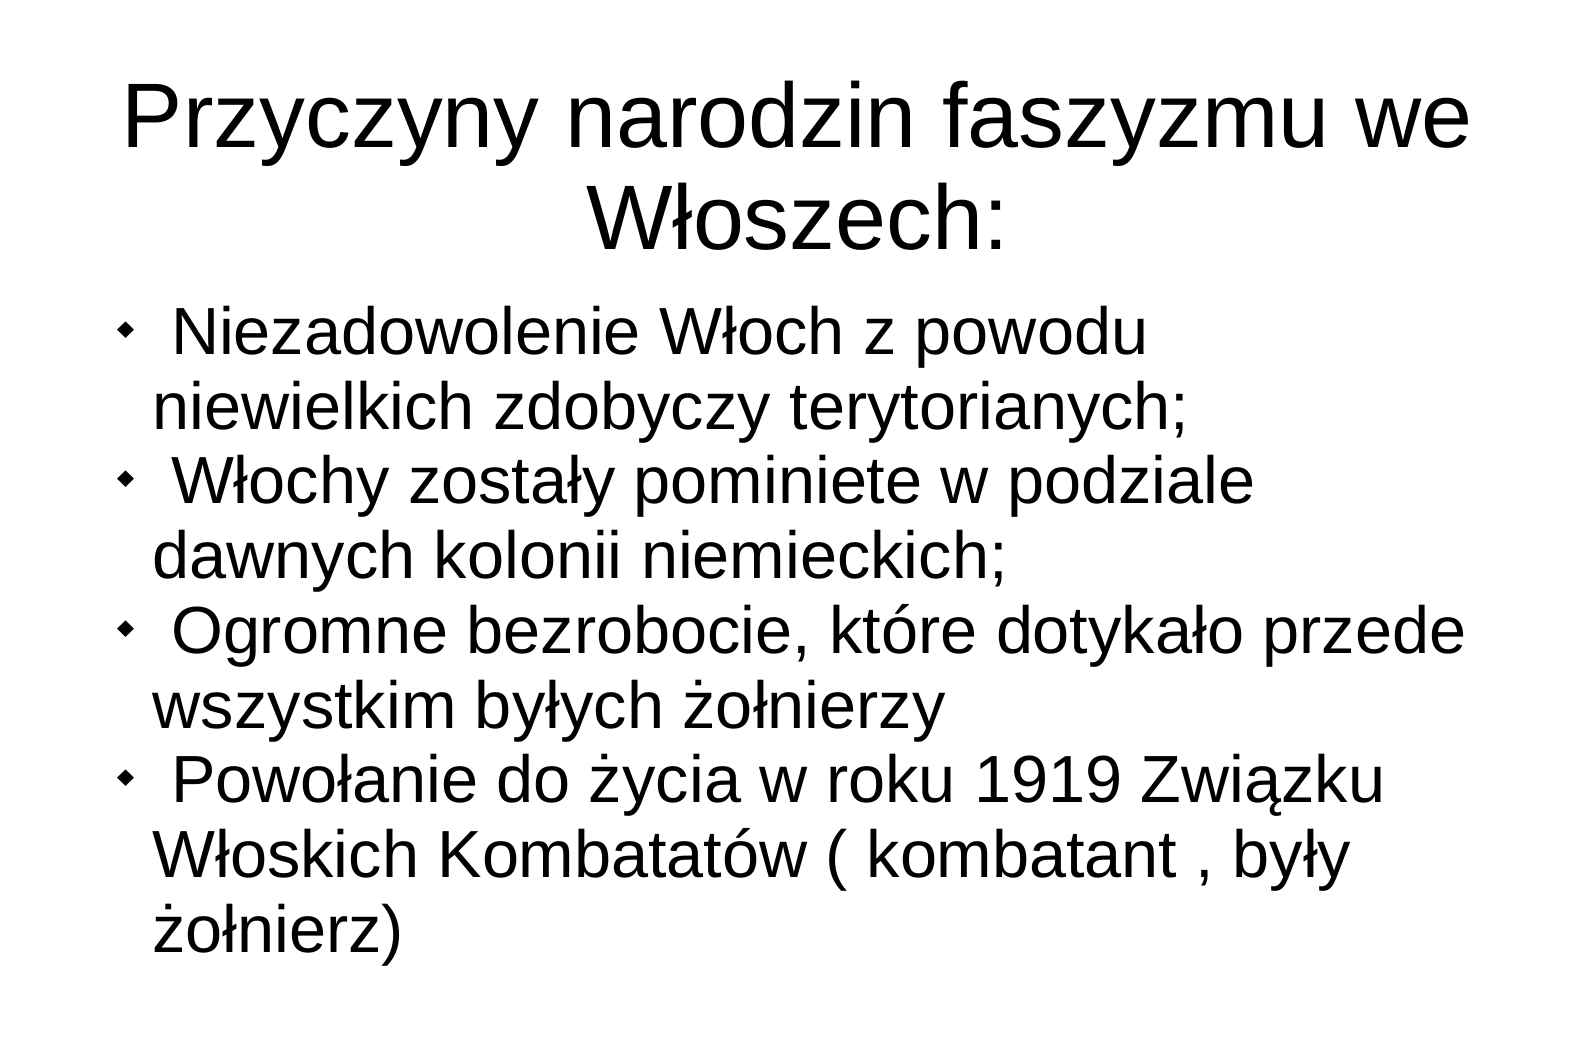

# Przyczyny narodzin faszyzmu we Włoszech:
 Niezadowolenie Włoch z powodu niewielkich zdobyczy terytorianych;
 Włochy zostały pominiete w podziale dawnych kolonii niemieckich;
 Ogromne bezrobocie, które dotykało przede wszystkim byłych żołnierzy
 Powołanie do życia w roku 1919 Związku Włoskich Kombatatów ( kombatant , były żołnierz)